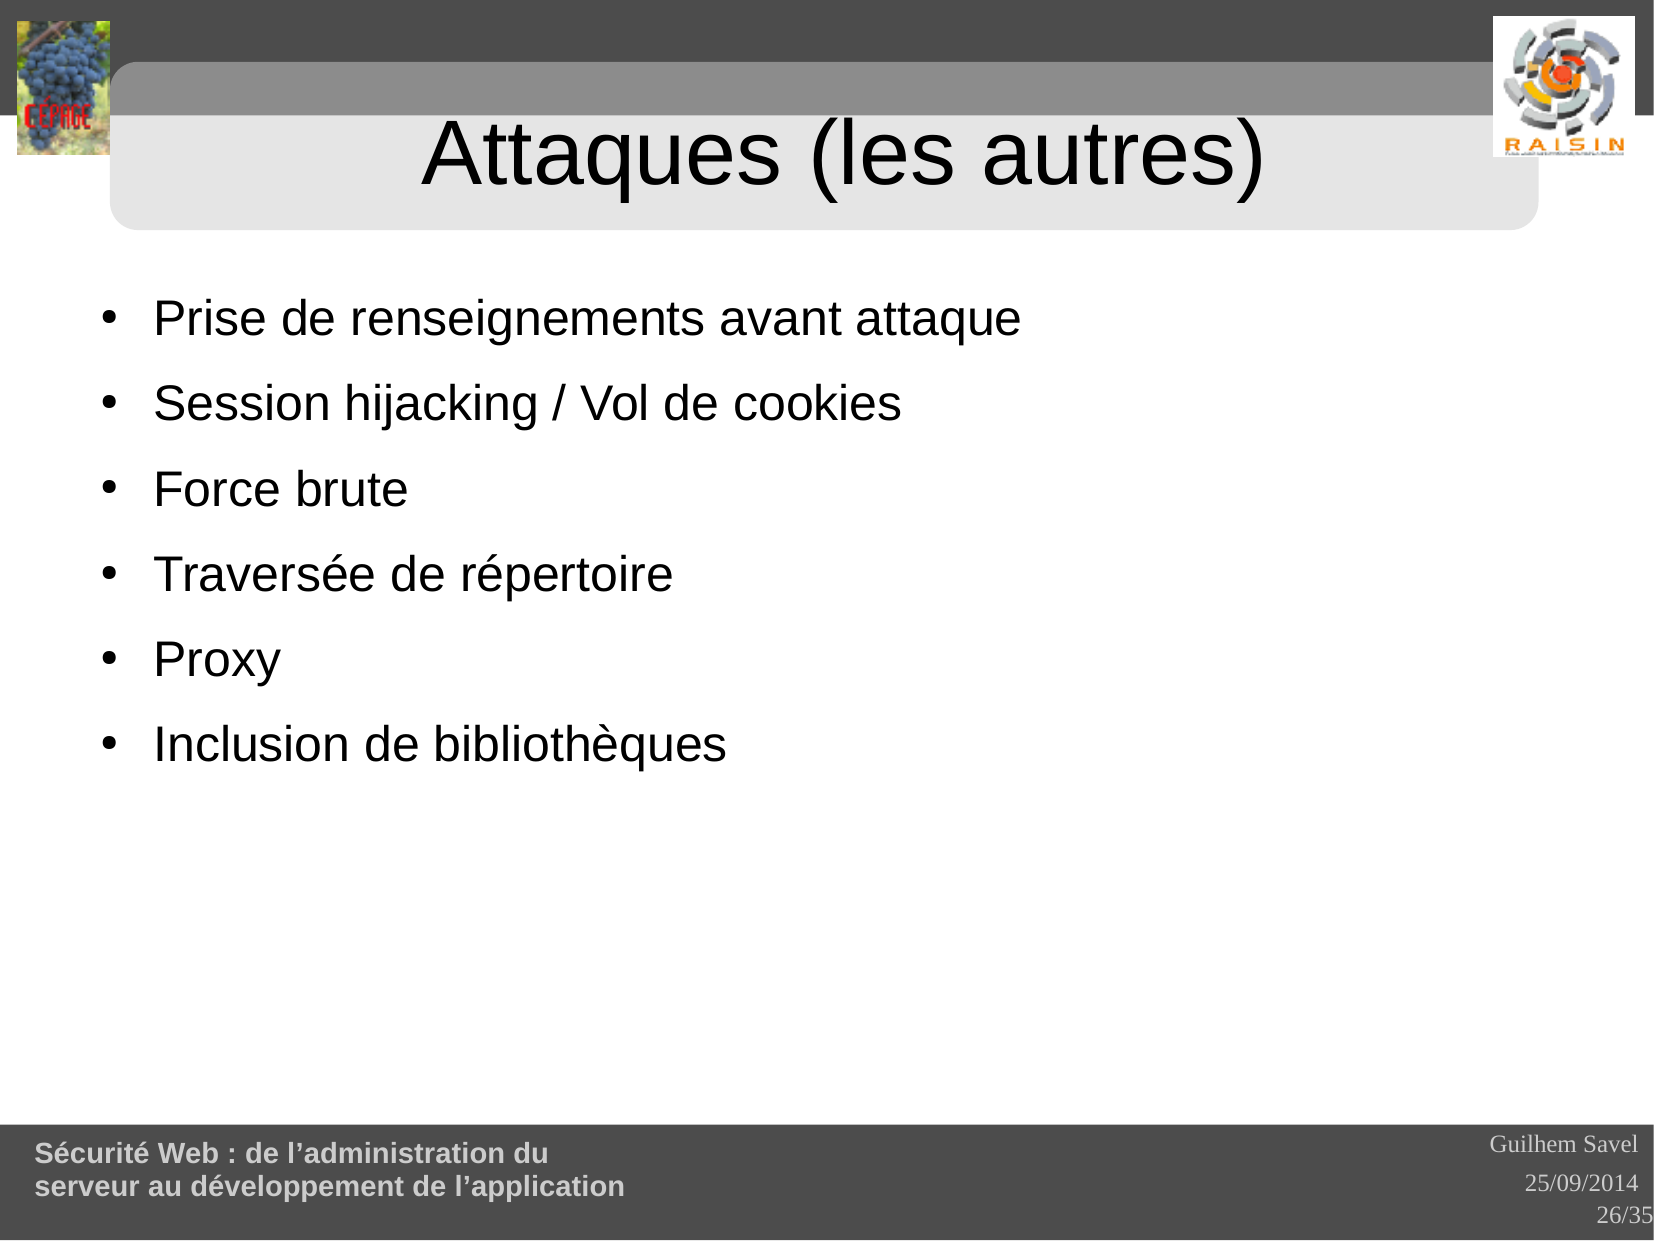

# Attaques (les autres)
Prise de renseignements avant attaque
Session hijacking / Vol de cookies
Force brute
Traversée de répertoire
Proxy
Inclusion de bibliothèques